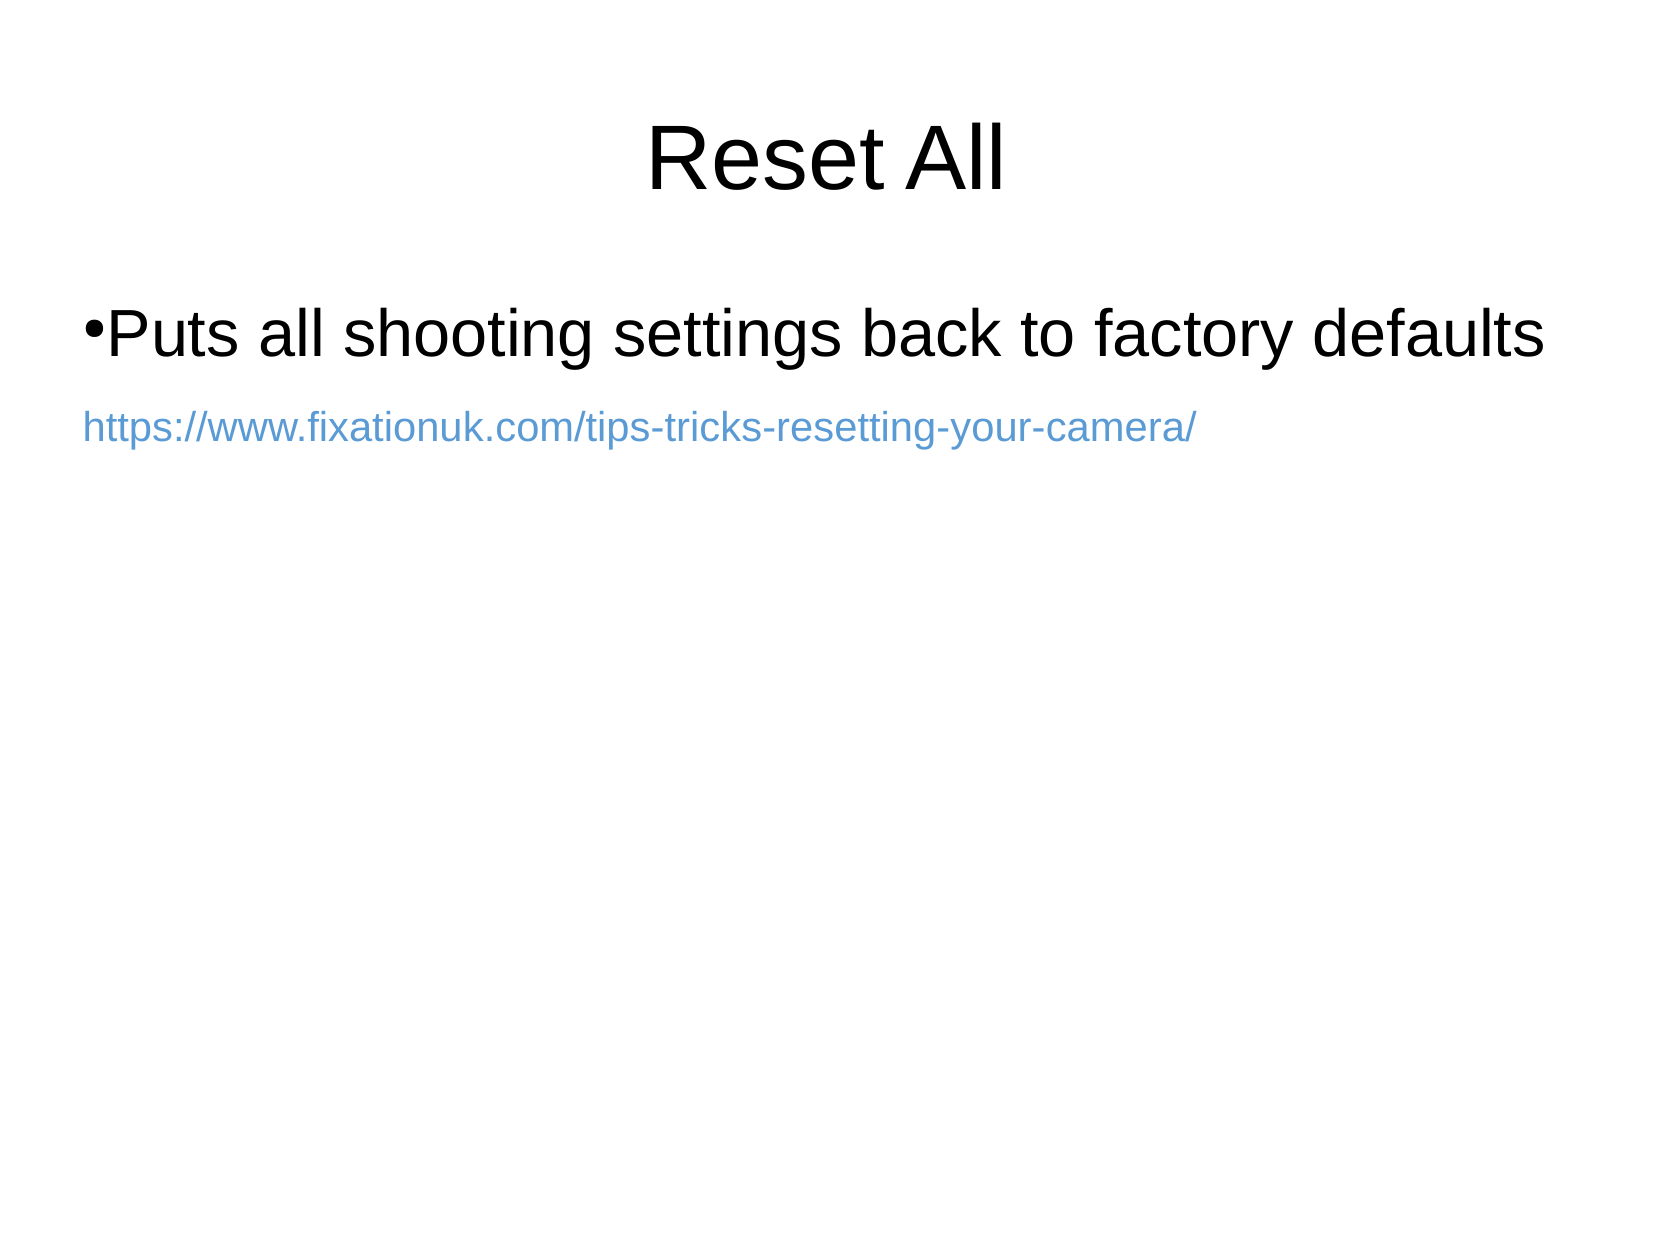

# Reset All
Puts all shooting settings back to factory defaults
https://www.fixationuk.com/tips-tricks-resetting-your-camera/